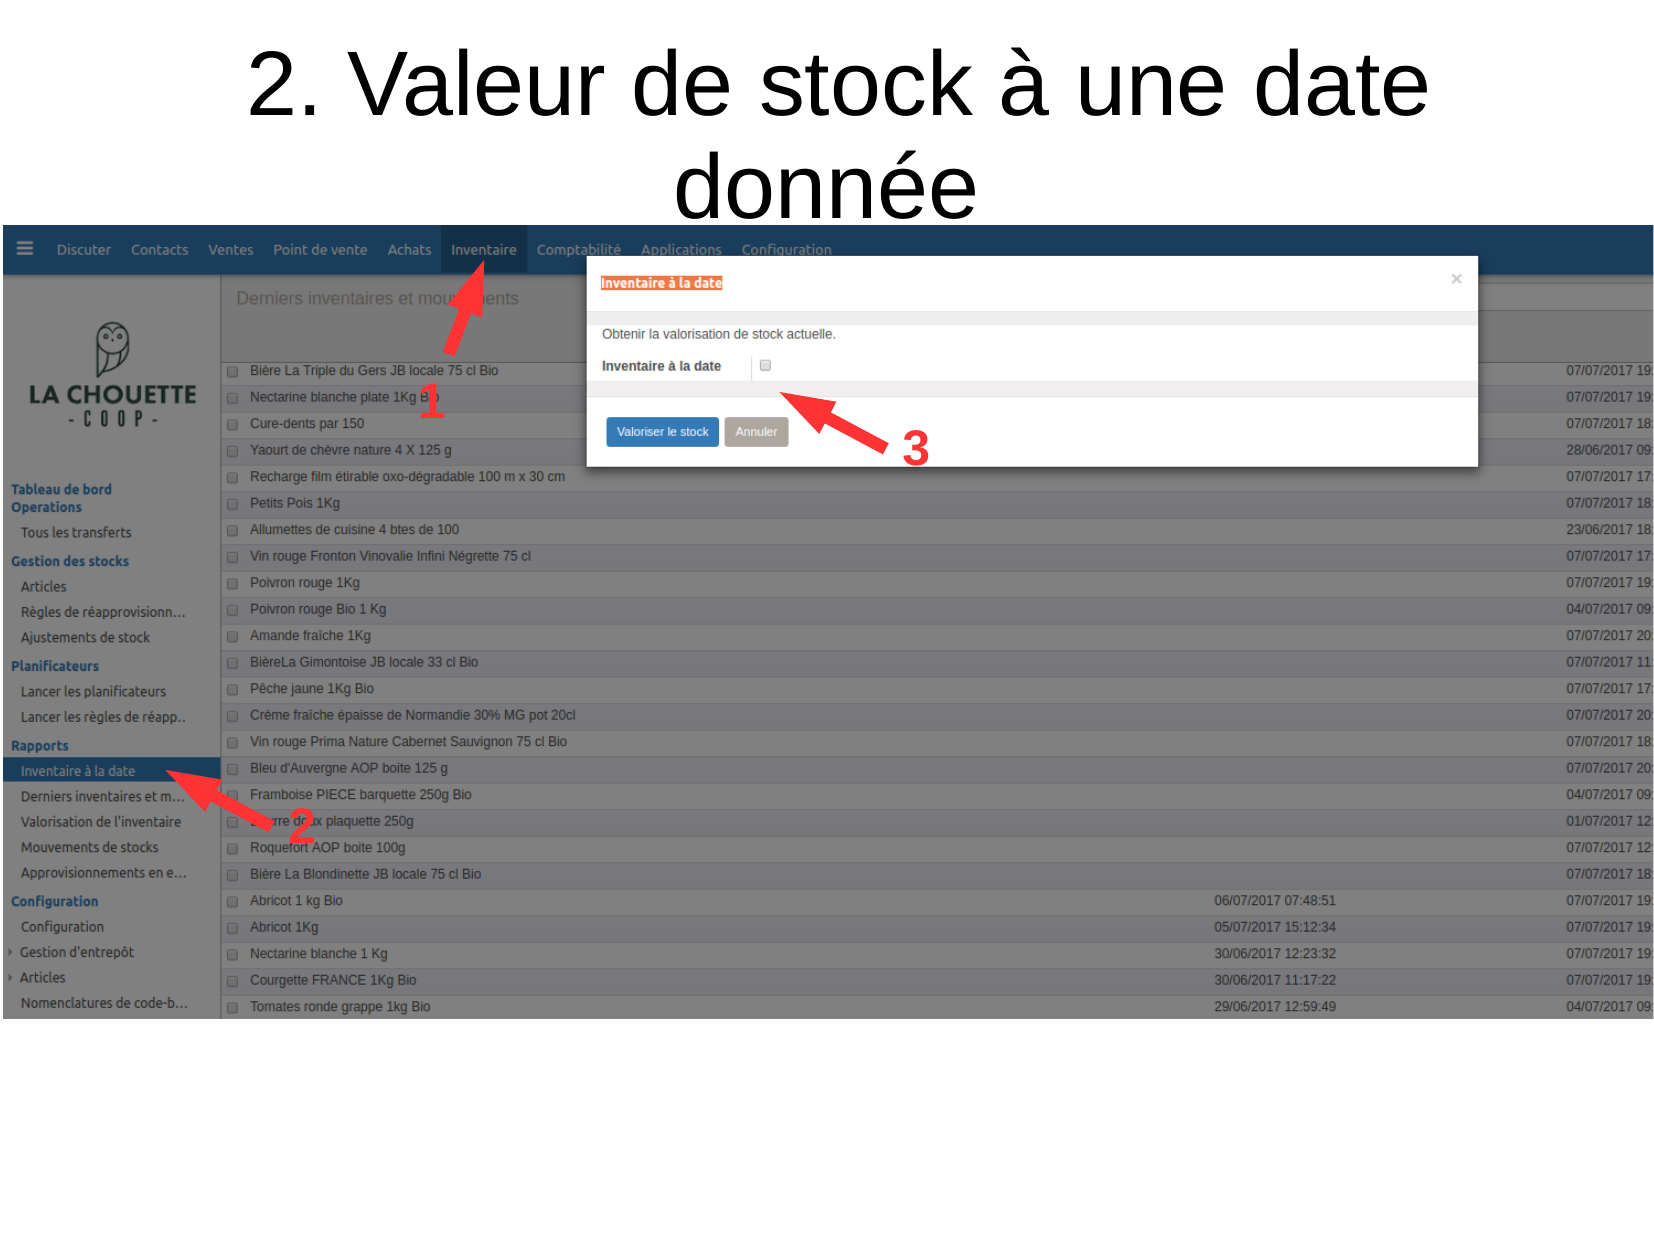

# 2. Valeur de stock à une date donnée
1
3
2